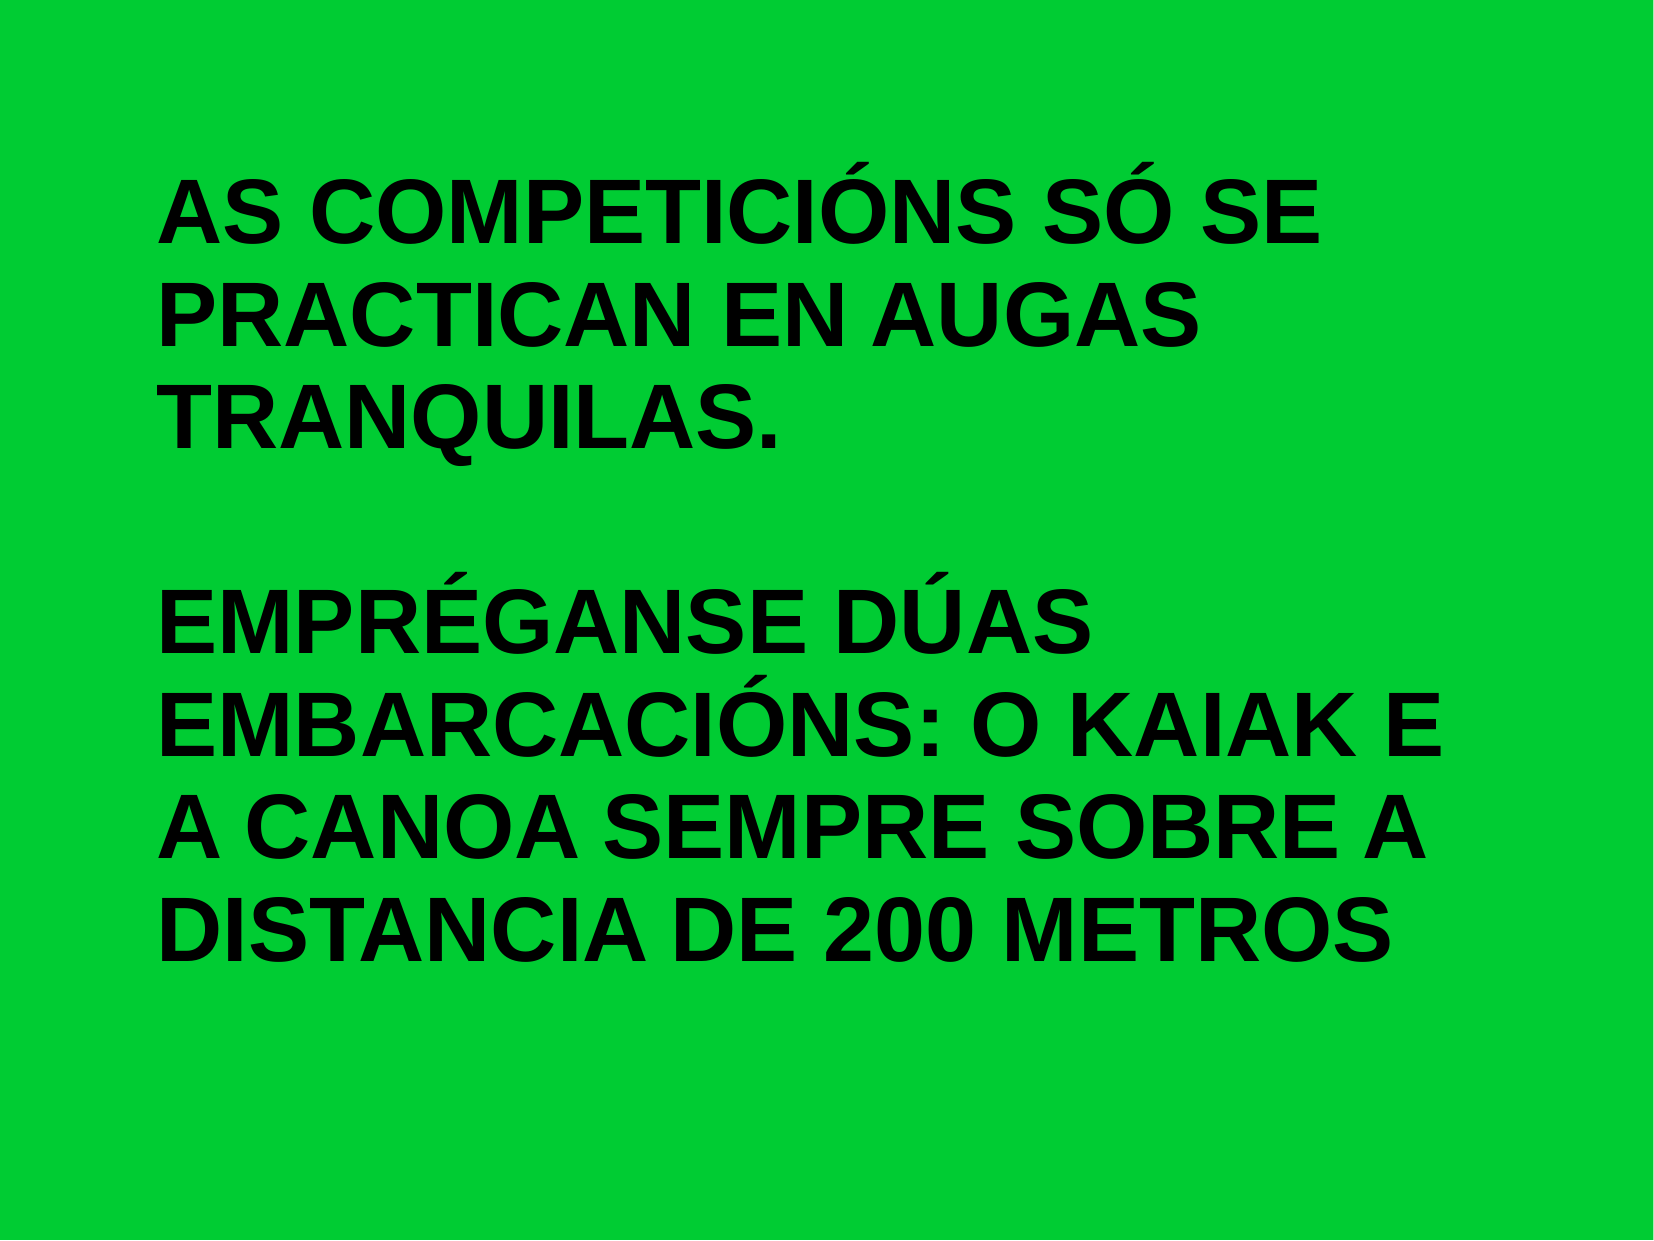

AS COMPETICIÓNS SÓ SE PRACTICAN EN AUGAS TRANQUILAS.
EMPRÉGANSE DÚAS EMBARCACIÓNS: O KAIAK E A CANOA SEMPRE SOBRE A DISTANCIA DE 200 METROS